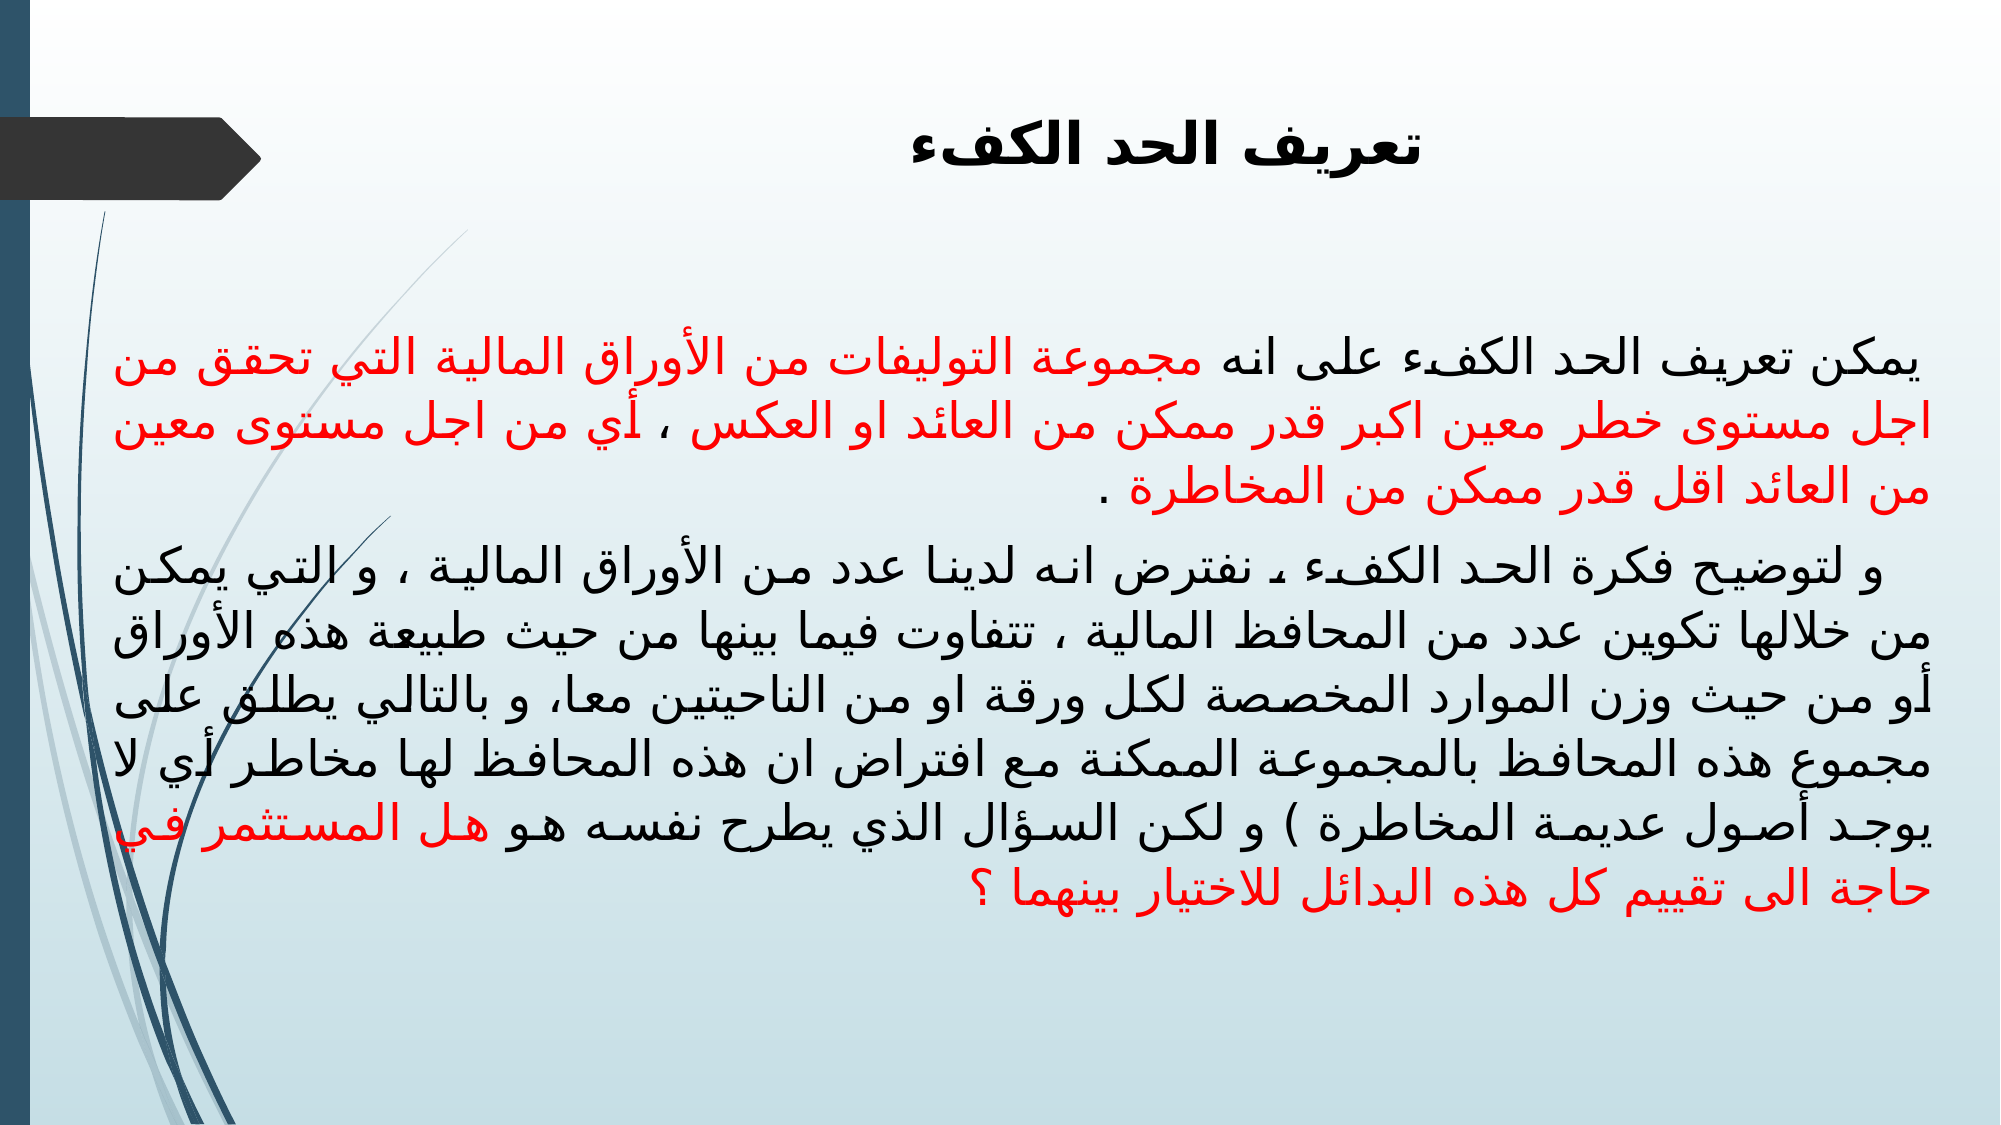

تعريف الحد الكفء
 يمكن تعريف الحد الكفء على انه مجموعة التوليفات من الأوراق المالية التي تحقق من اجل مستوى خطر معين اكبر قدر ممكن من العائد او العكس ، أي من اجل مستوى معين من العائد اقل قدر ممكن من المخاطرة .
 و لتوضيح فكرة الحد الكفء ، نفترض انه لدينا عدد من الأوراق المالية ، و التي يمكن من خلالها تكوين عدد من المحافظ المالية ، تتفاوت فيما بينها من حيث طبيعة هذه الأوراق أو من حيث وزن الموارد المخصصة لكل ورقة او من الناحيتين معا، و بالتالي يطلق على مجموع هذه المحافظ بالمجموعة الممكنة مع افتراض ان هذه المحافظ لها مخاطر أي لا يوجد أصول عديمة المخاطرة ) و لكن السؤال الذي يطرح نفسه هو هل المستثمر في حاجة الى تقييم كل هذه البدائل للاختيار بينهما ؟